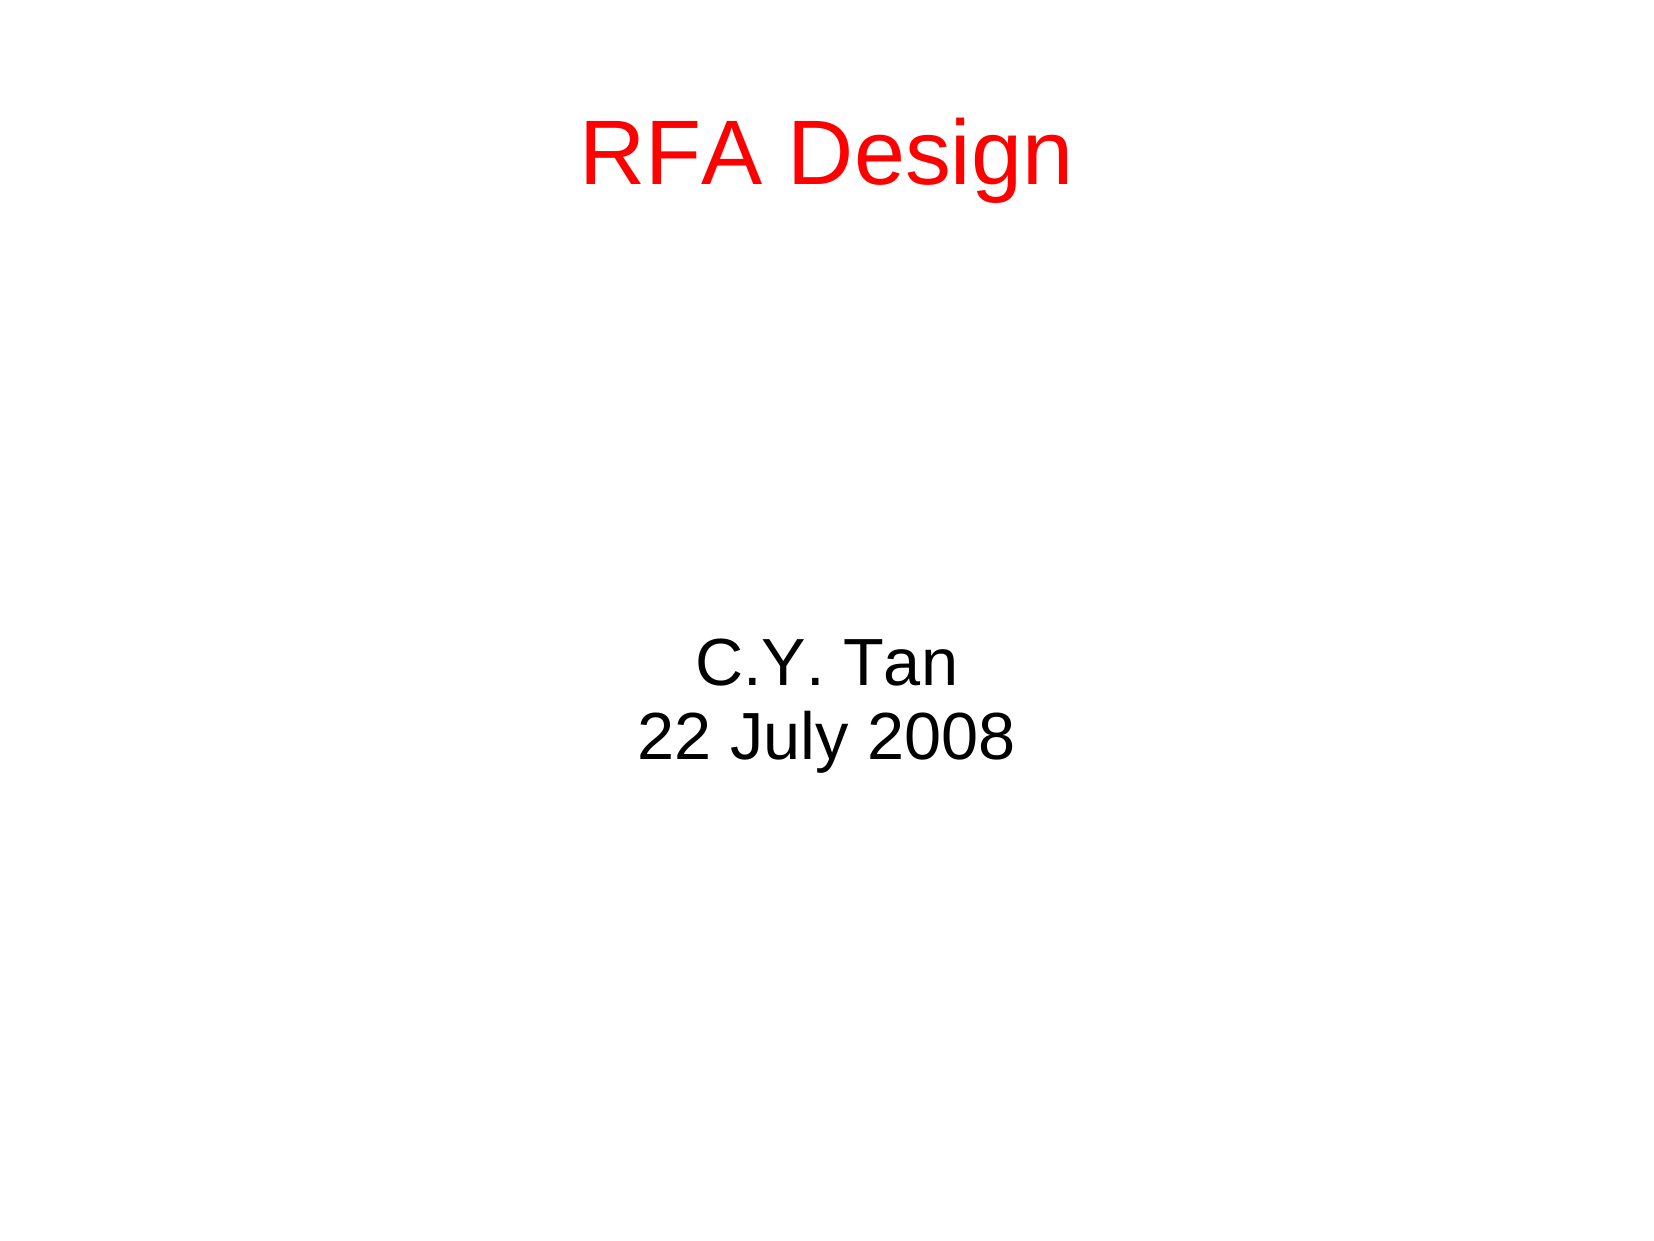

# RFA Design
C.Y. Tan
22 July 2008